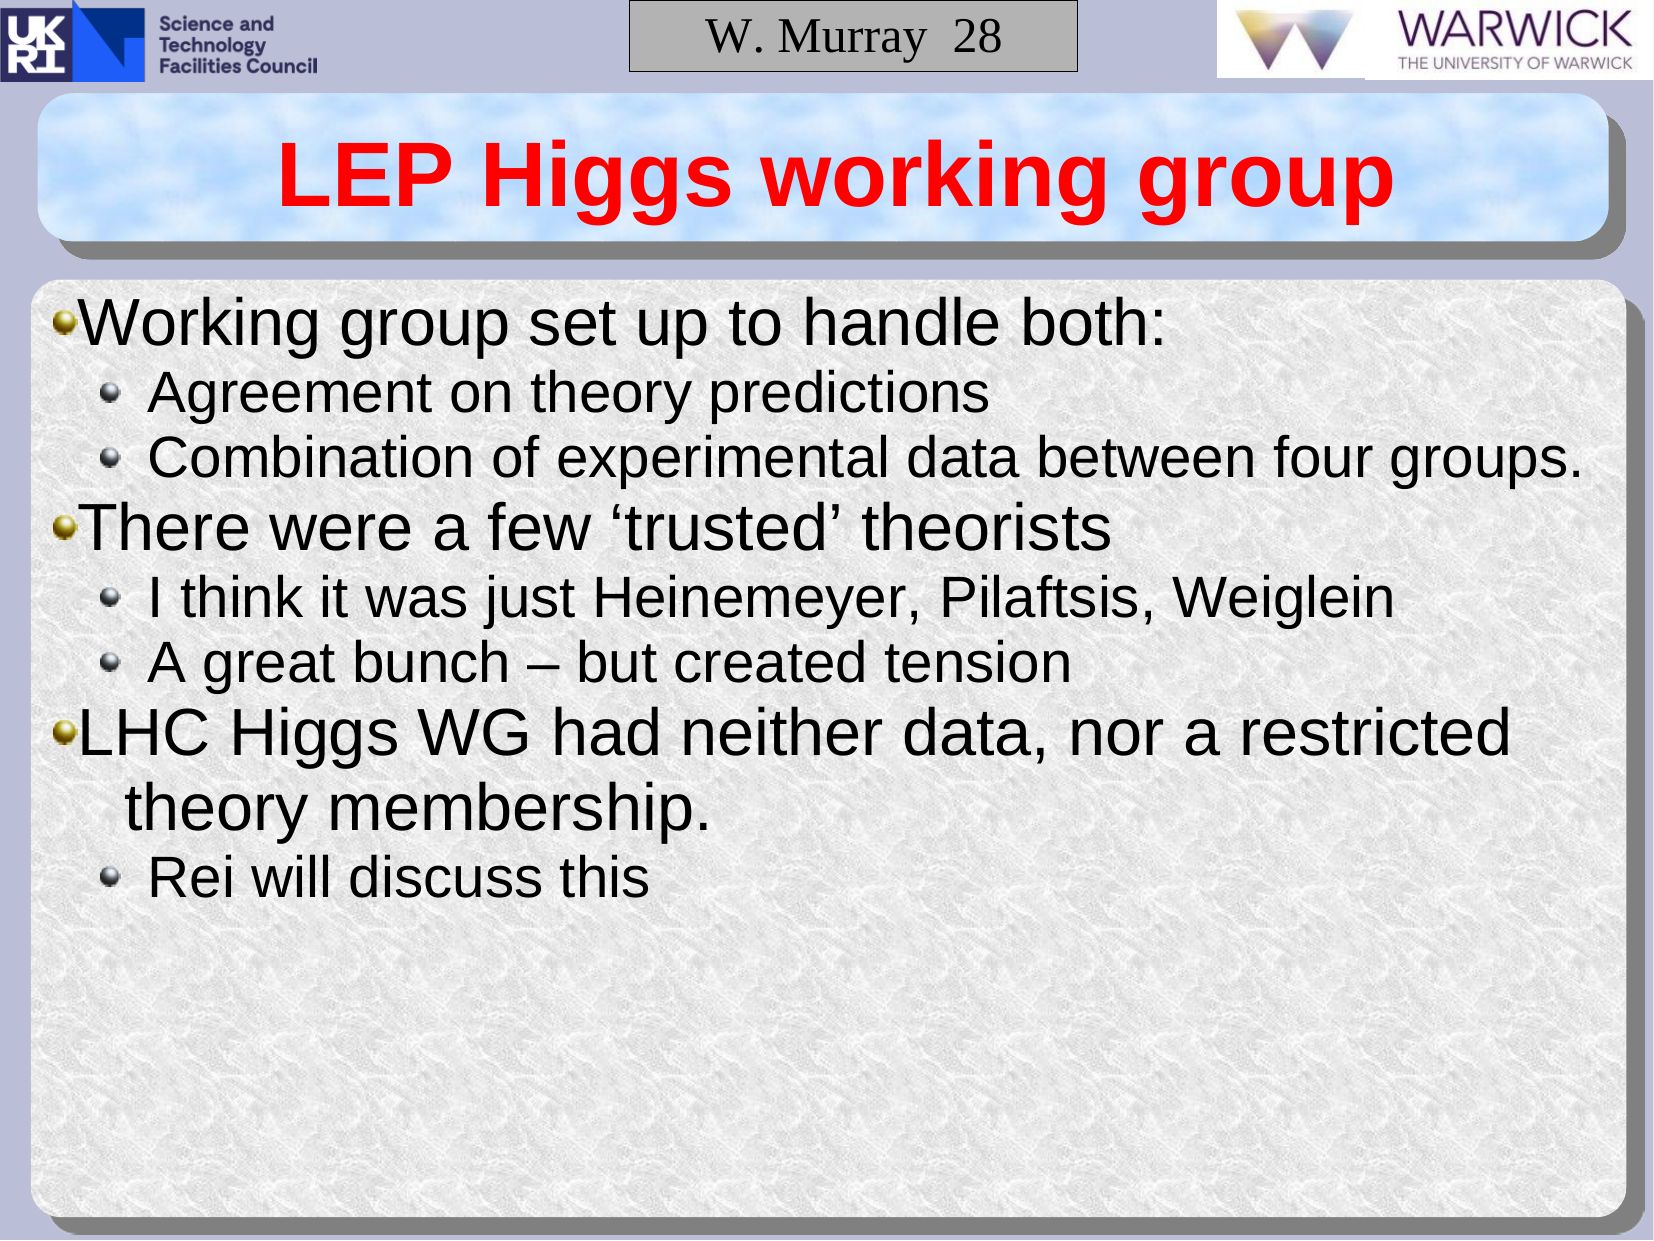

# LEP Higgs working group
Working group set up to handle both:
Agreement on theory predictions
Combination of experimental data between four groups.
There were a few ‘trusted’ theorists
I think it was just Heinemeyer, Pilaftsis, Weiglein
A great bunch – but created tension
LHC Higgs WG had neither data, nor a restricted theory membership.
Rei will discuss this